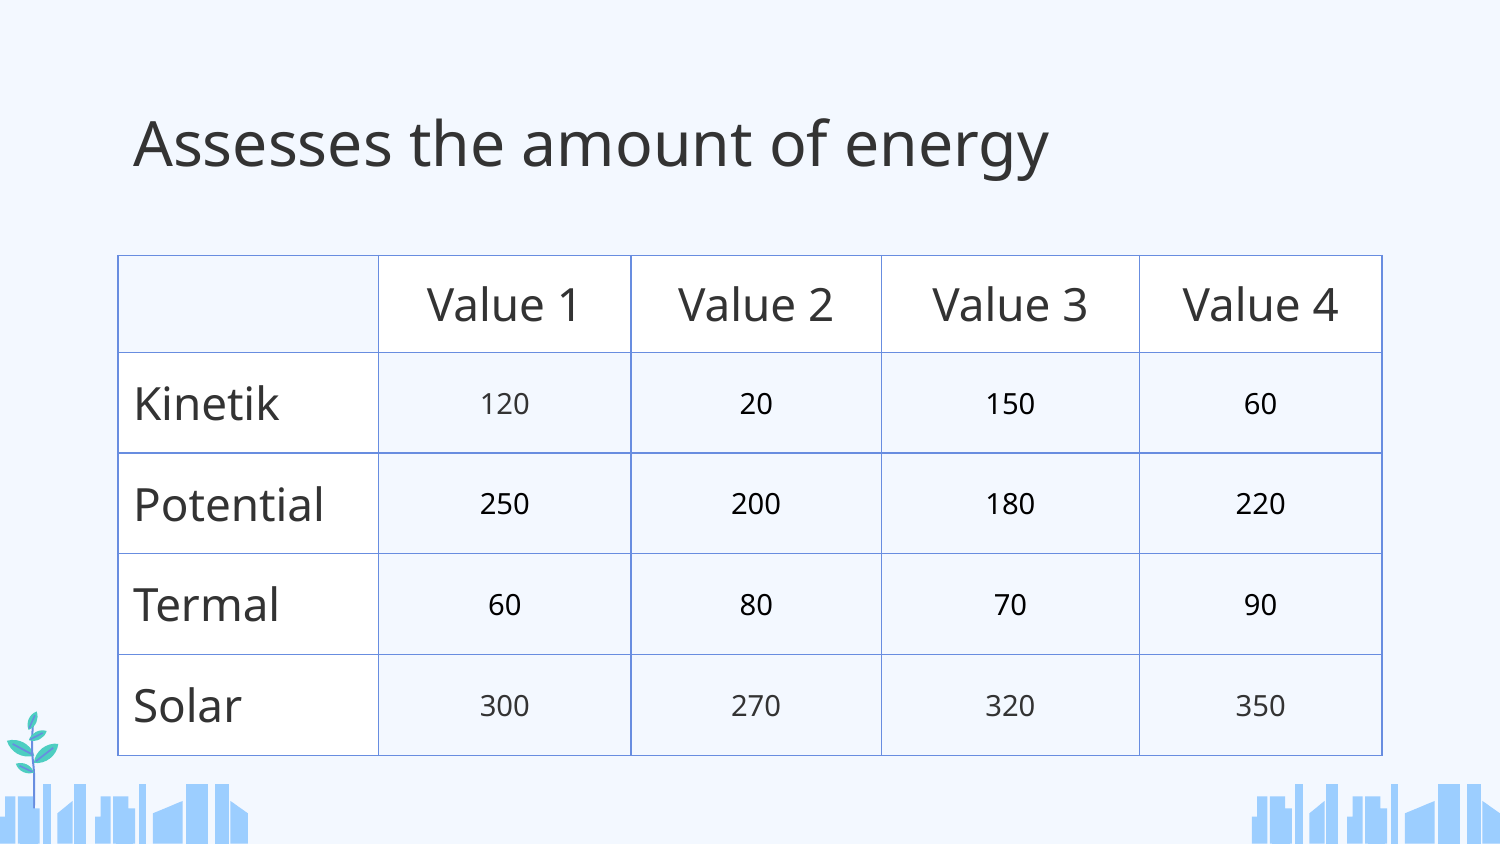

# Assesses the amount of energy
| | Value 1 | Value 2 | Value 3 | Value 4 |
| --- | --- | --- | --- | --- |
| Kinetik | 120 | 20 | 150 | 60 |
| Potential | 250 | 200 | 180 | 220 |
| Termal | 60 | 80 | 70 | 90 |
| Solar | 300 | 270 | 320 | 350 |